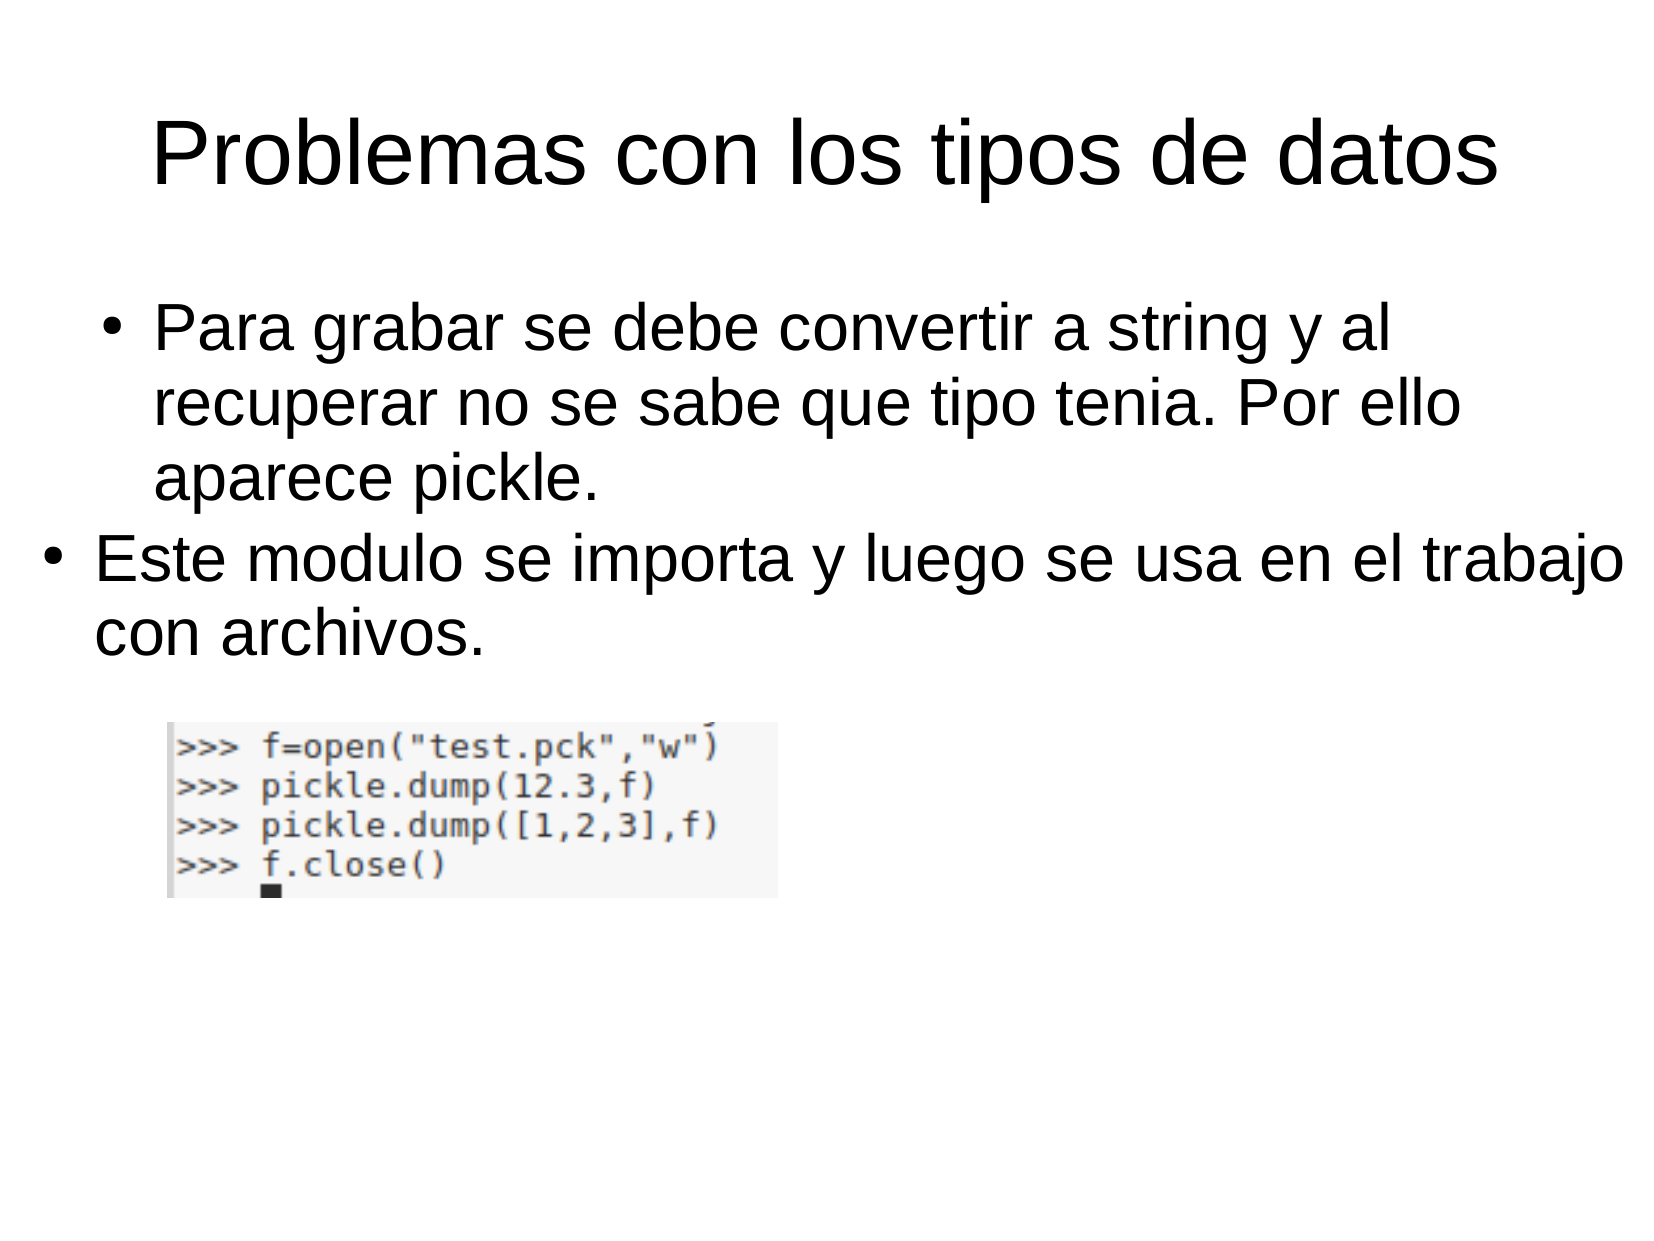

# Problemas con los tipos de datos
Para grabar se debe convertir a string y al recuperar no se sabe que tipo tenia. Por ello aparece pickle.
Este modulo se importa y luego se usa en el trabajo con archivos.